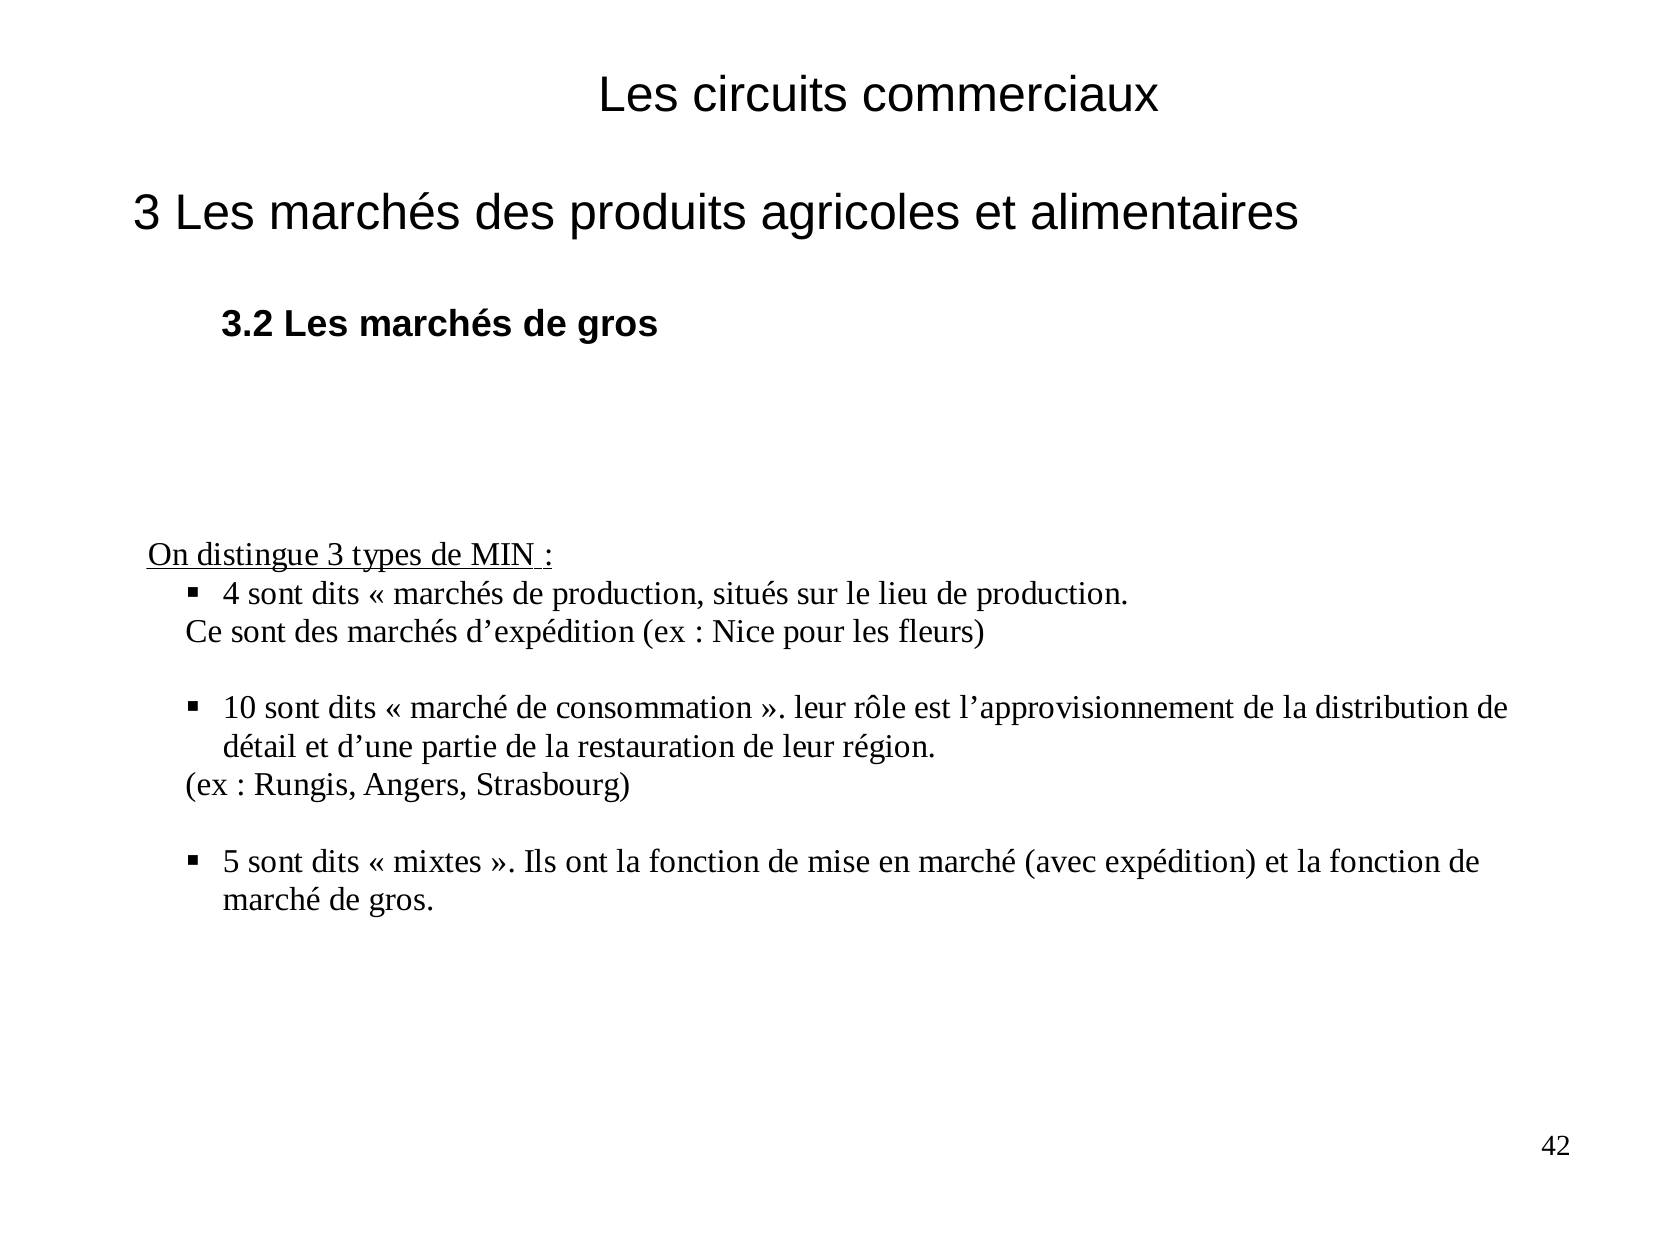

Les circuits commerciaux
3 Les marchés des produits agricoles et alimentaires
3.2 Les marchés de gros
42